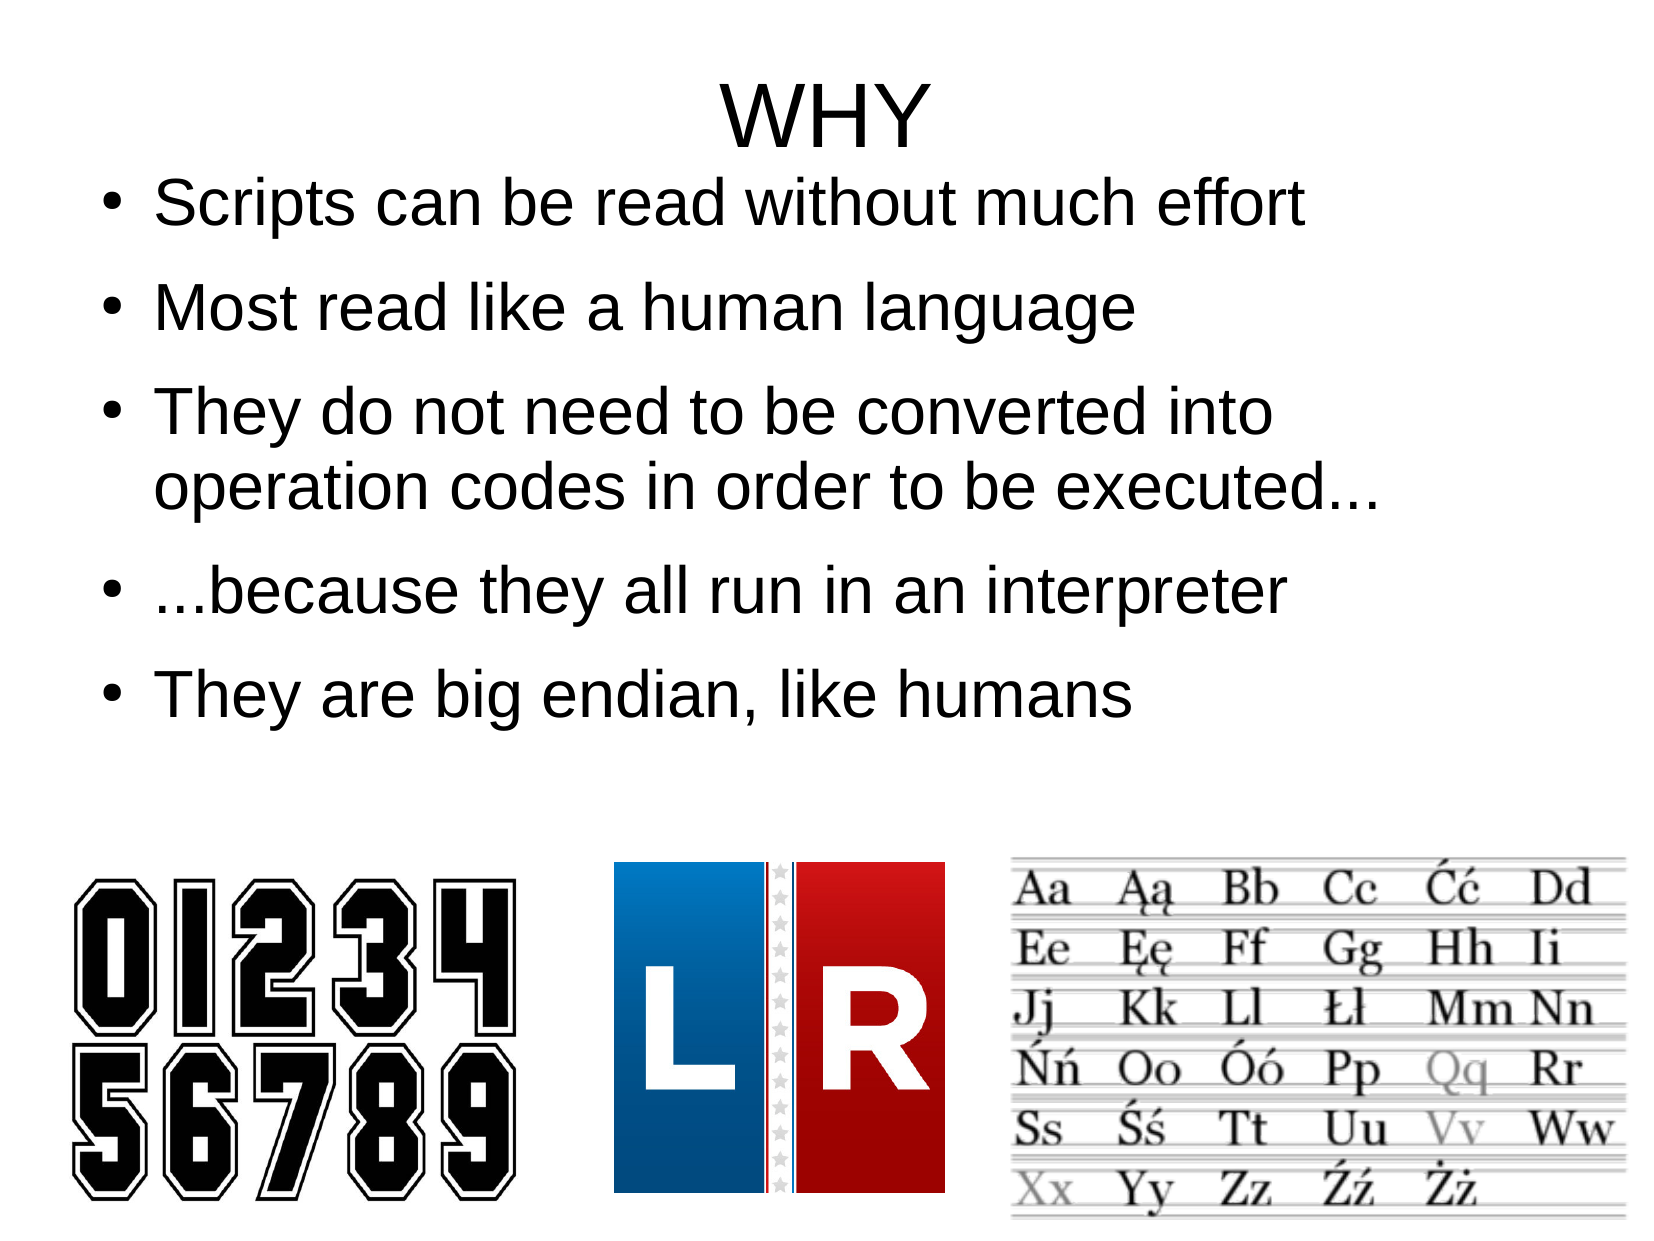

# WHY
Scripts can be read without much effort
Most read like a human language
They do not need to be converted into operation codes in order to be executed...
...because they all run in an interpreter
They are big endian, like humans